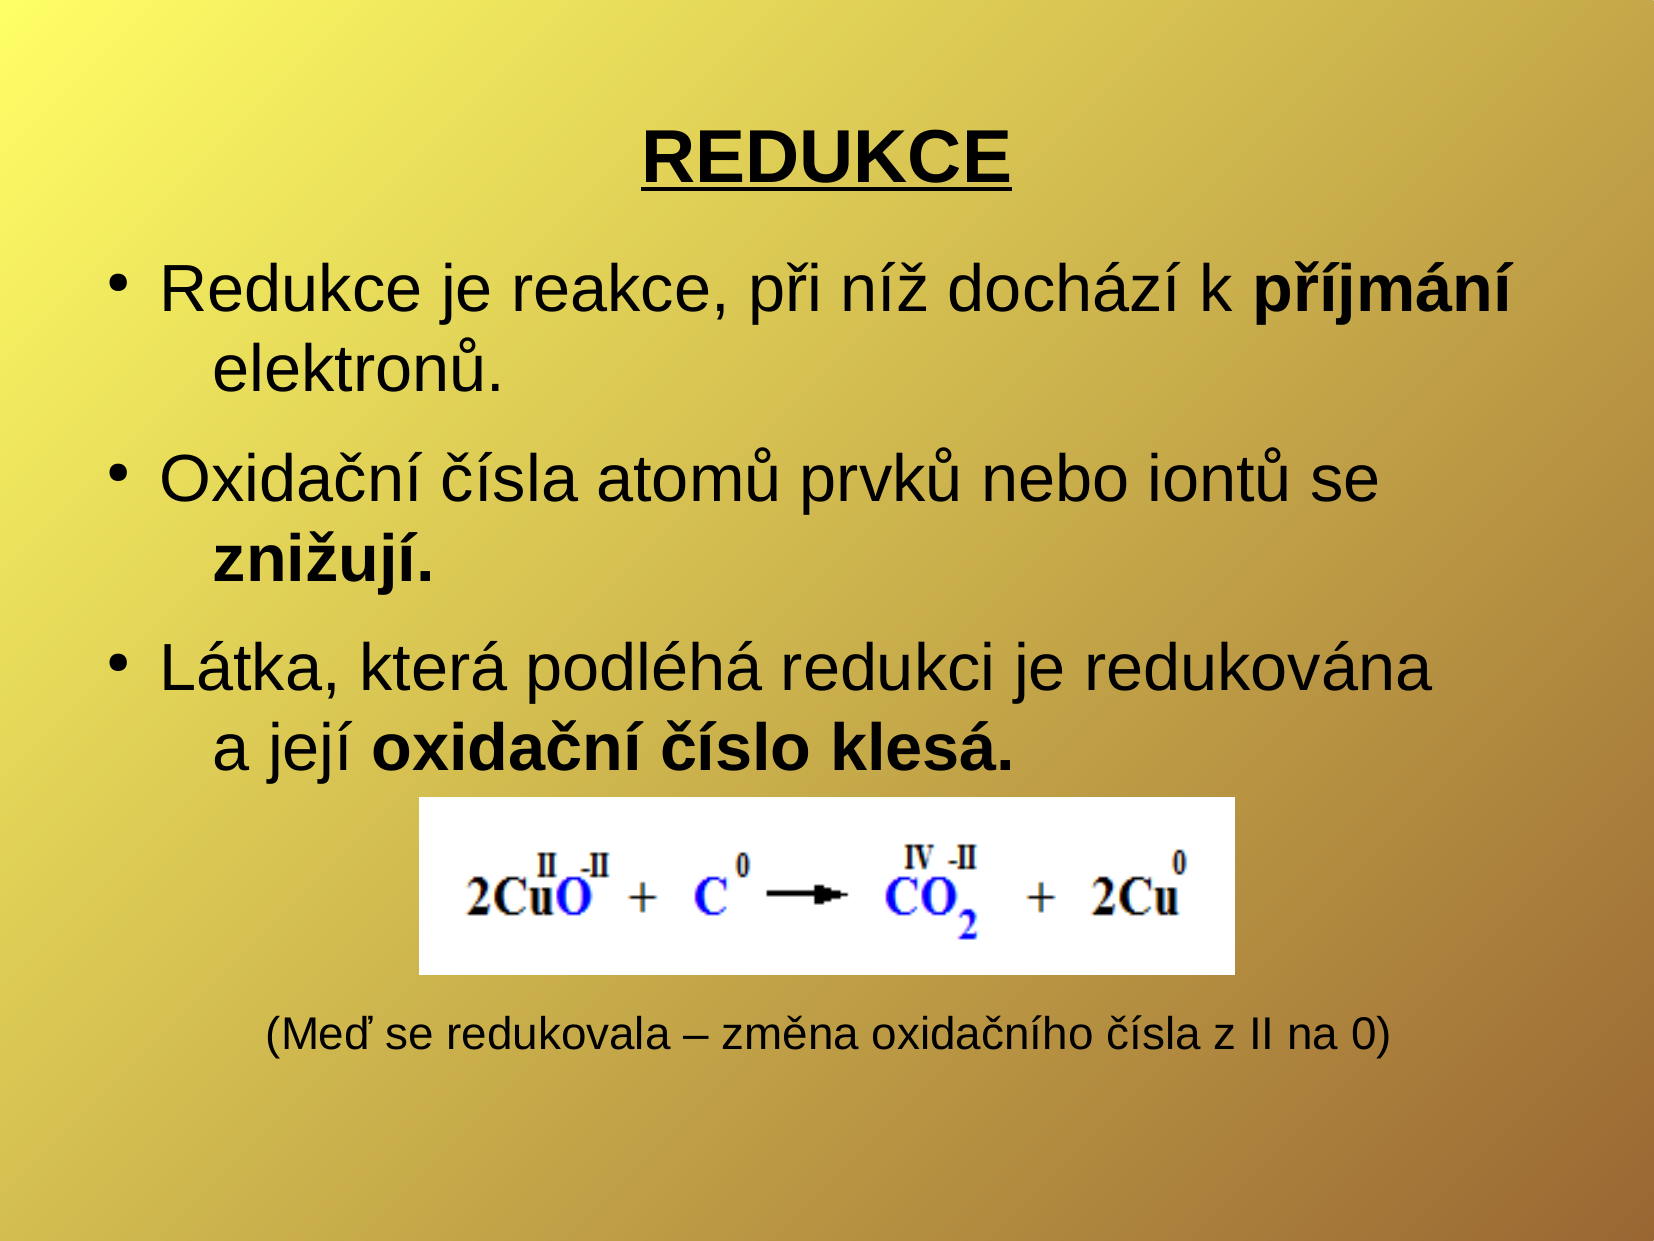

# REDUKCE
Redukce je reakce, při níž dochází k příjmání elektronů.
Oxidační čísla atomů prvků nebo iontů se znižují.
Látka, která podléhá redukci je redukována a její oxidační číslo klesá.
(Meď se redukovala – změna oxidačního čísla z II na 0)